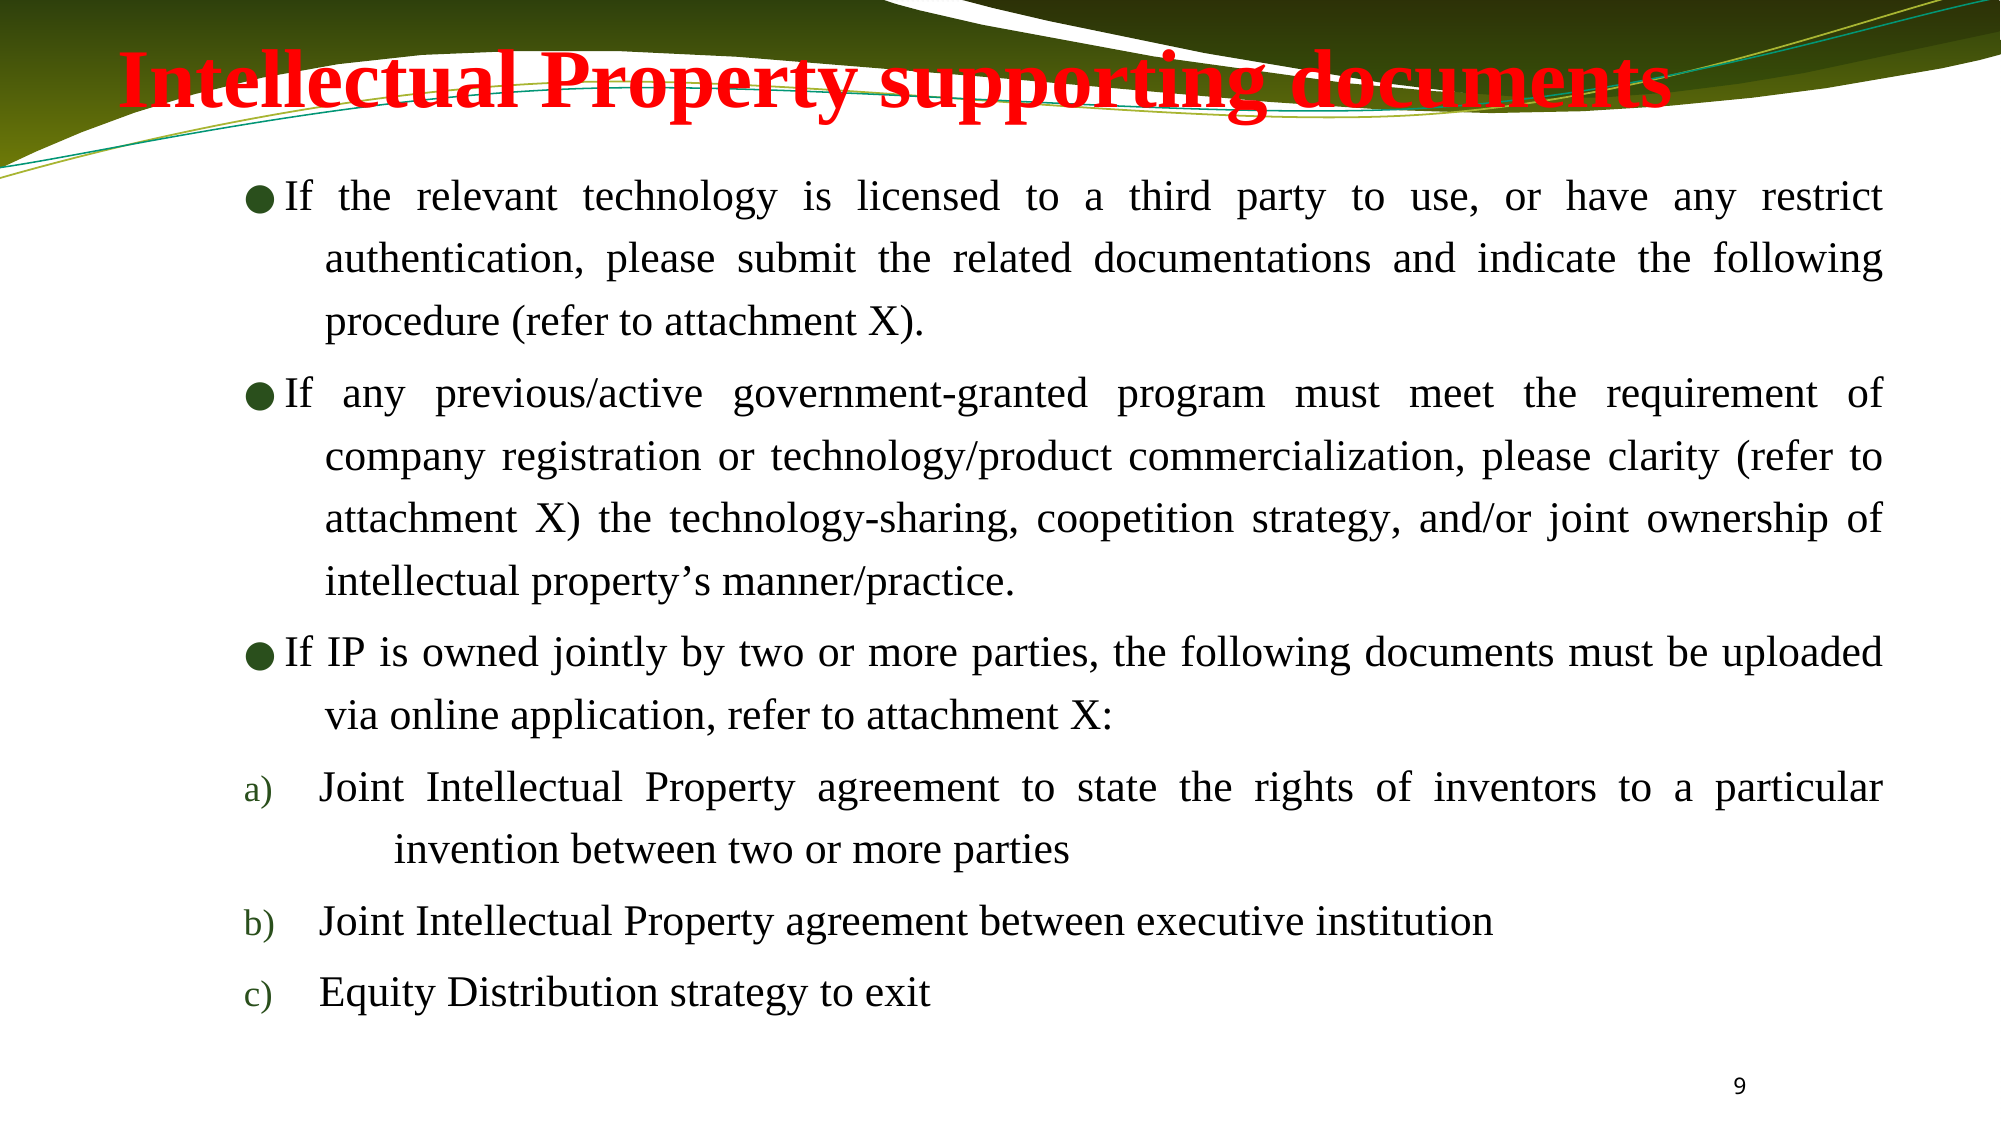

Intellectual Property supporting documents
# If the relevant technology is licensed to a third party to use, or have any restrict authentication, please submit the related documentations and indicate the following procedure (refer to attachment X).
If any previous/active government-granted program must meet the requirement of company registration or technology/product commercialization, please clarity (refer to attachment X) the technology-sharing, coopetition strategy, and/or joint ownership of intellectual property’s manner/practice.
If IP is owned jointly by two or more parties, the following documents must be uploaded via online application, refer to attachment X:
Joint Intellectual Property agreement to state the rights of inventors to a particular invention between two or more parties
Joint Intellectual Property agreement between executive institution
Equity Distribution strategy to exit